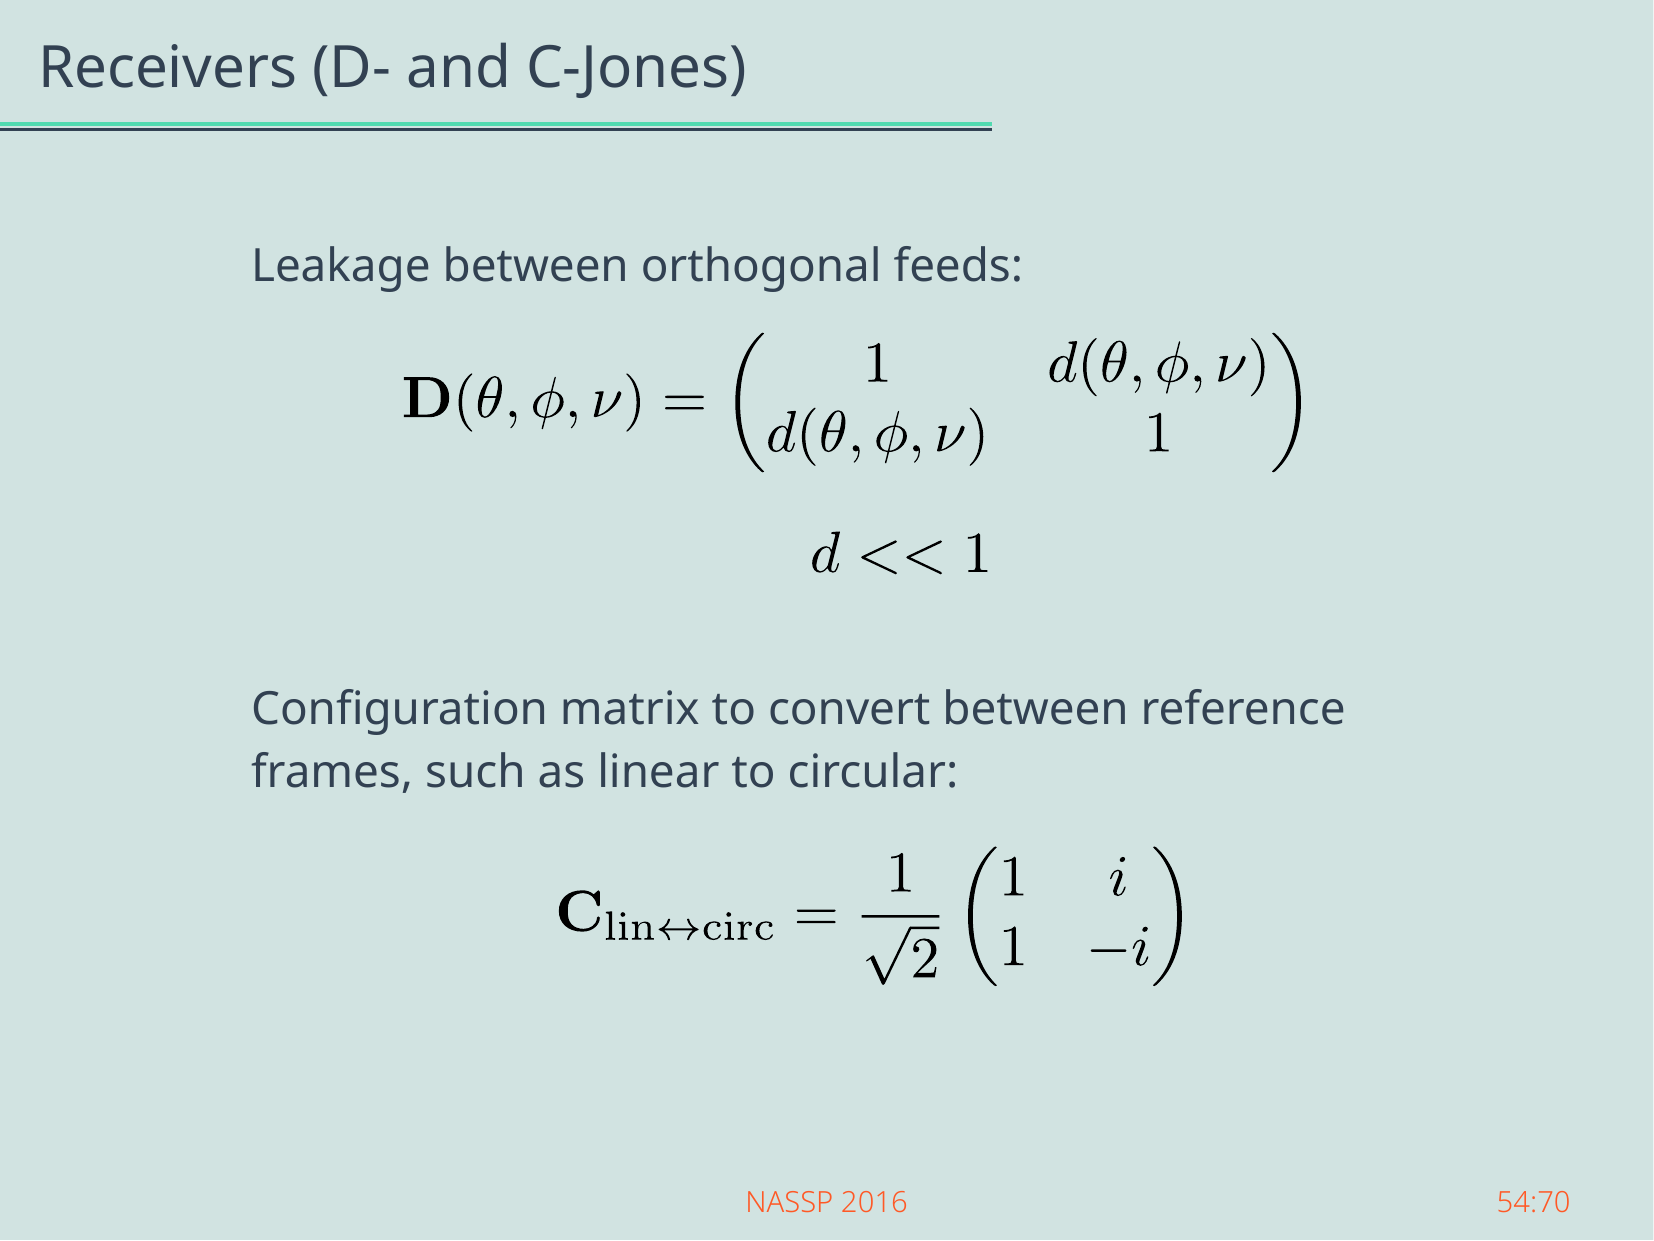

Receivers (D- and C-Jones)
Leakage between orthogonal feeds:
Configuration matrix to convert between reference frames, such as linear to circular:
NASSP 2016
54